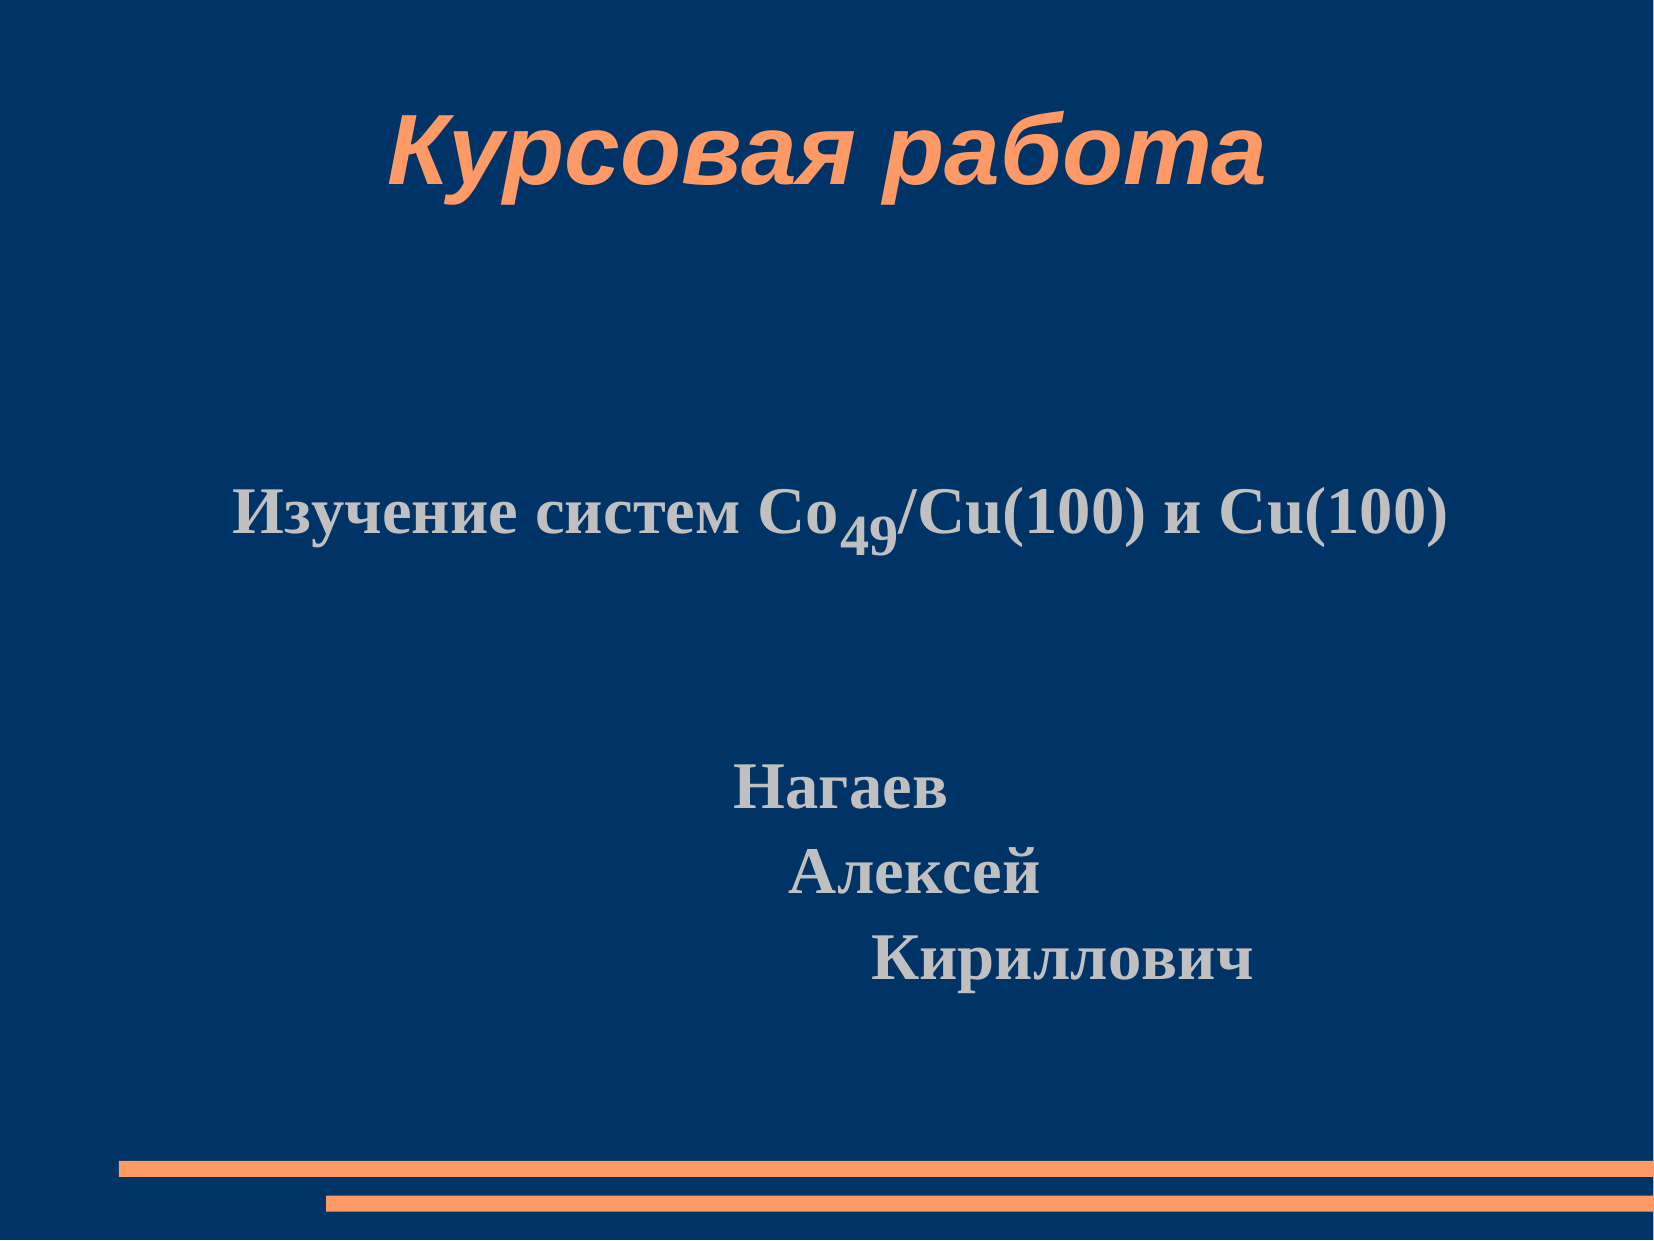

# Курсовая работа
Изучение систем Co49/Cu(100) и Cu(100)
Нагаев
		Алексей
						Кириллович